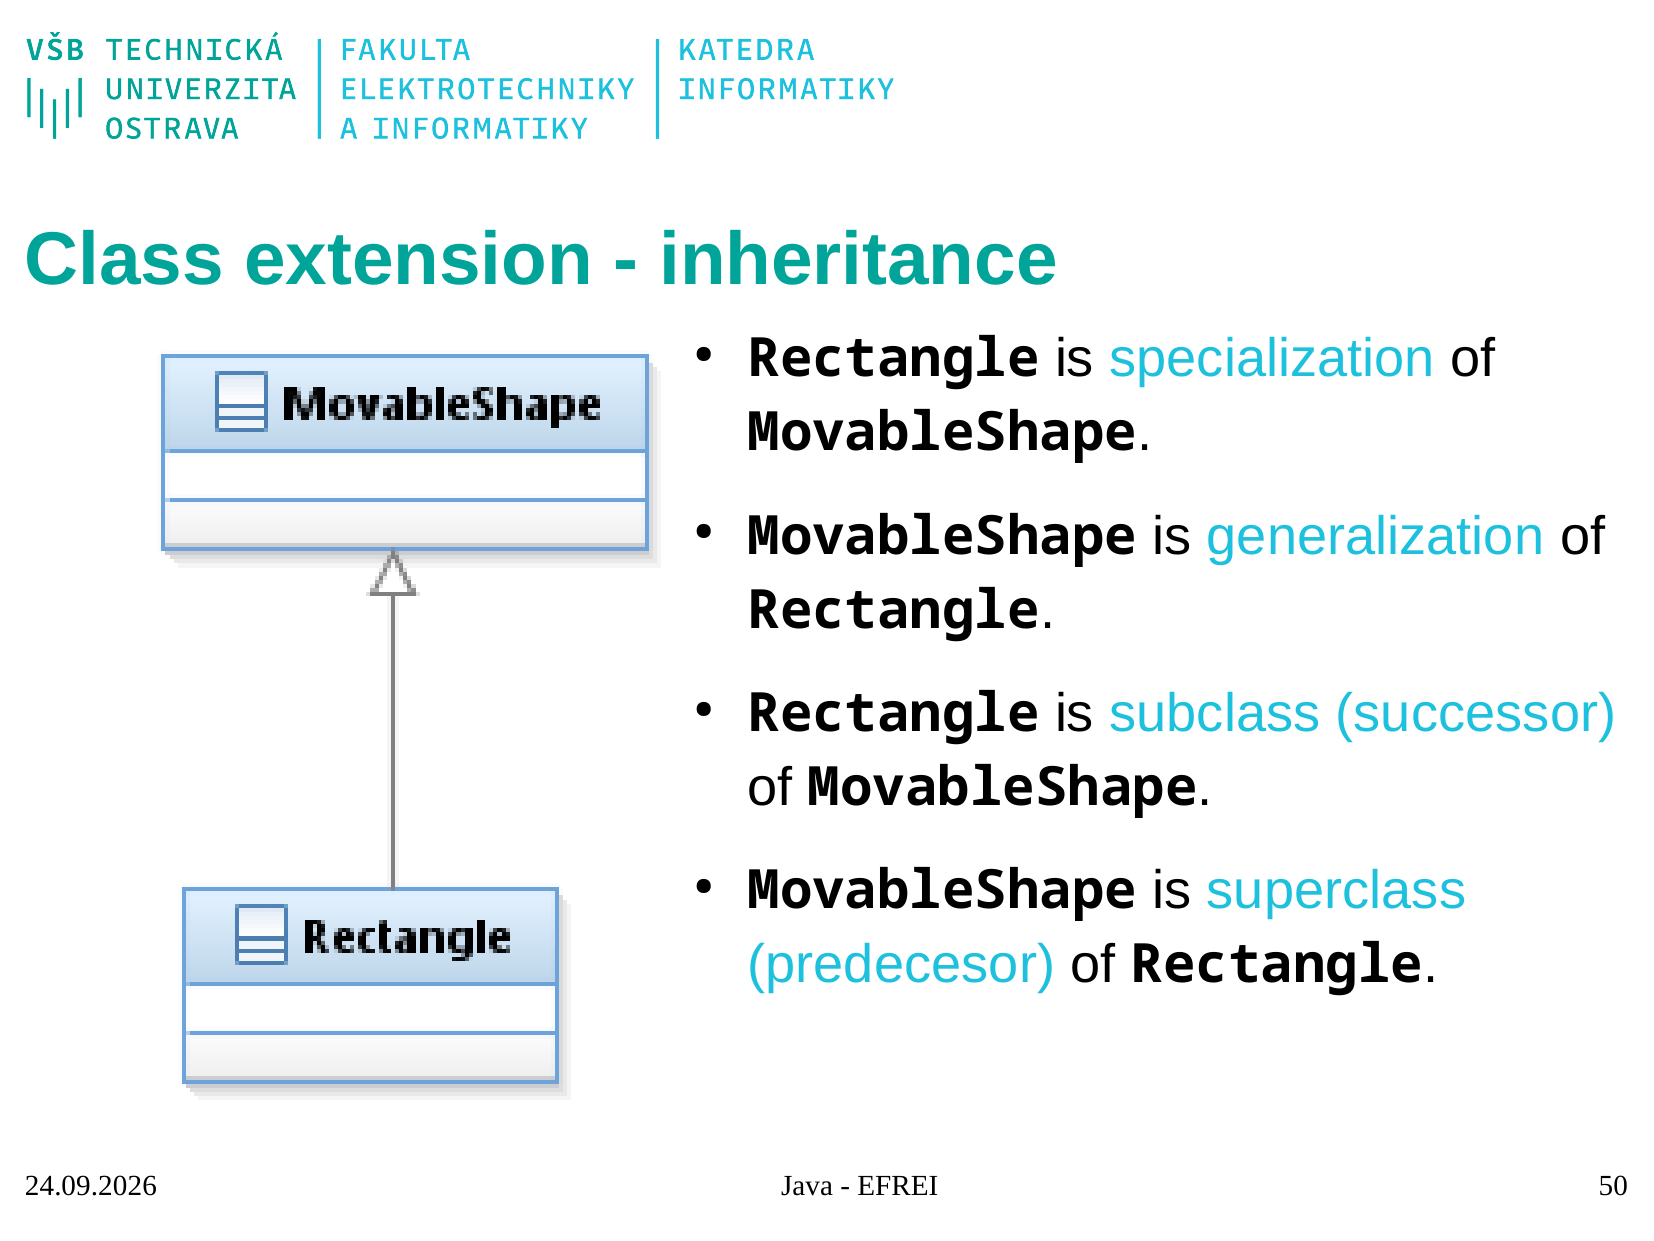

# Class extension - inheritance
Rectangle is specialization of MovableShape.
MovableShape is generalization of Rectangle.
Rectangle is subclass (successor) of MovableShape.
MovableShape is superclass (predecesor) of Rectangle.
Java - EFREI
50